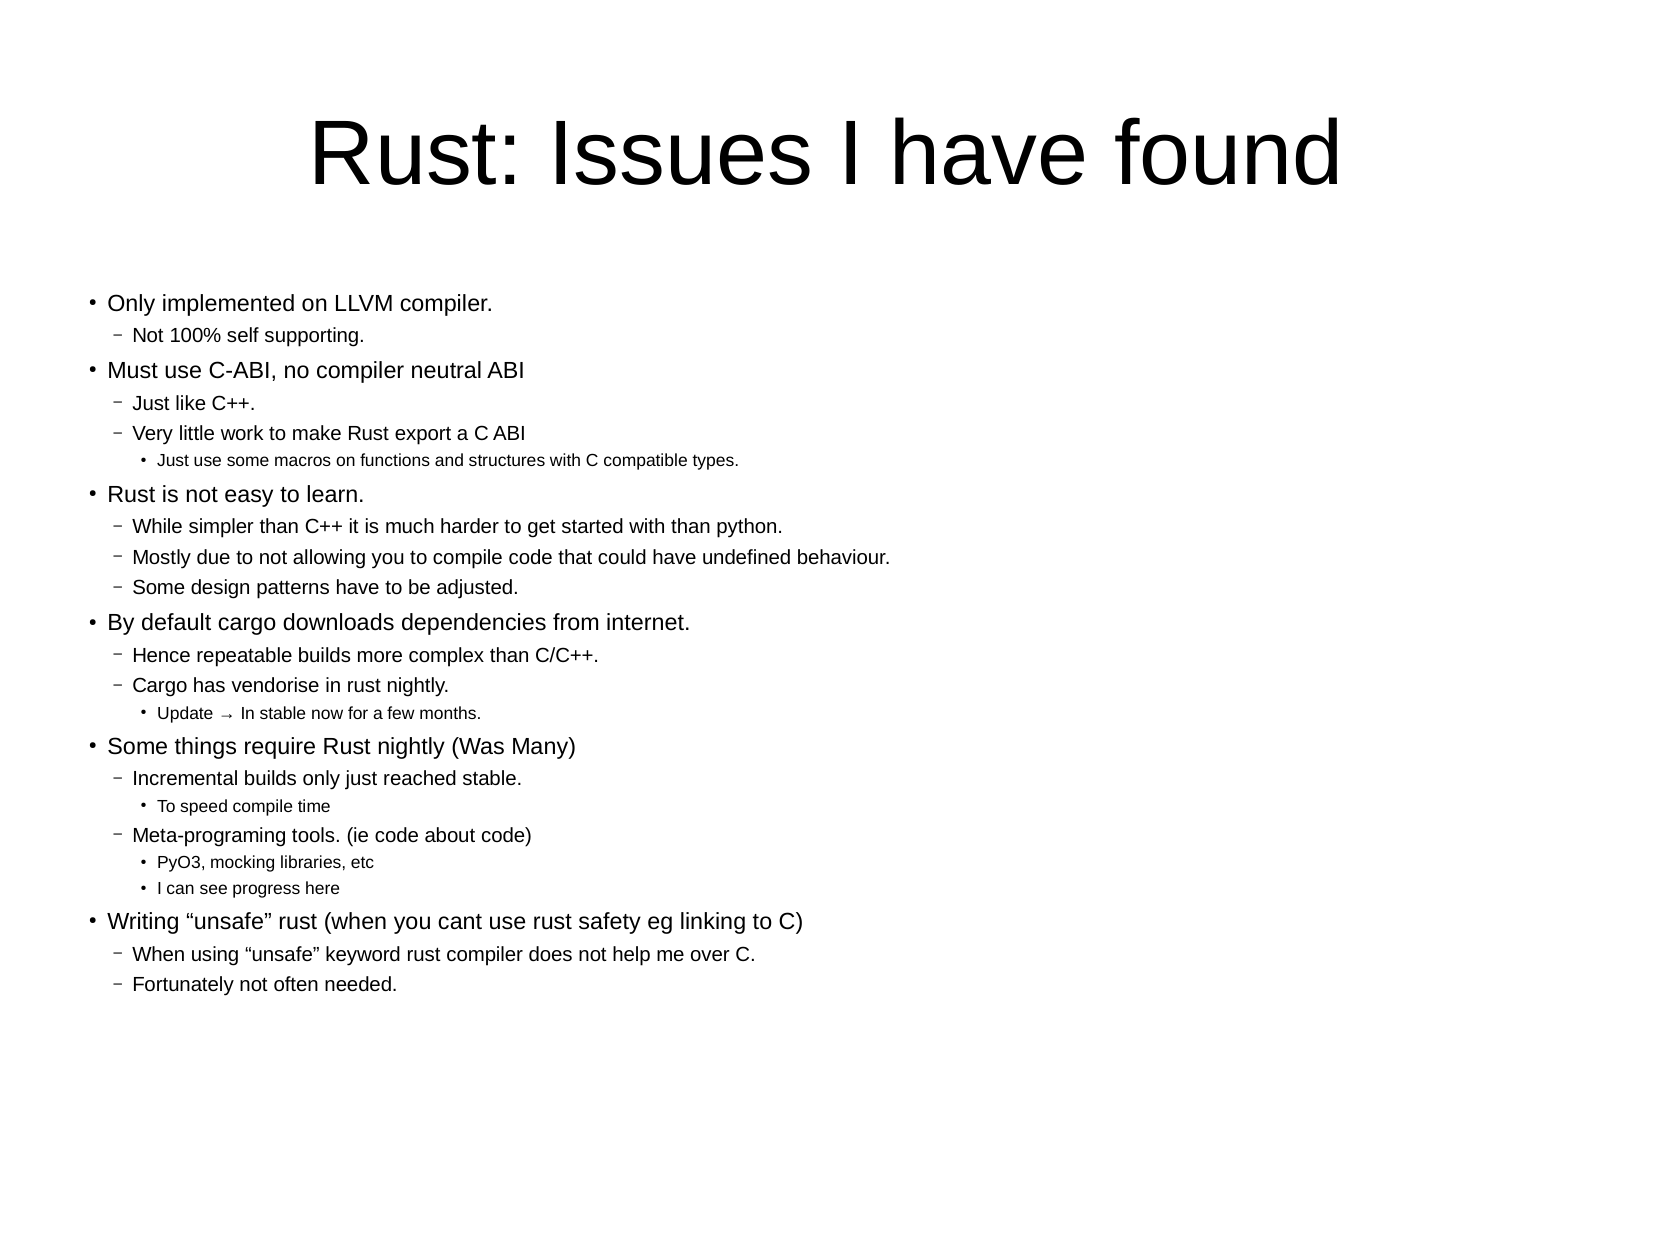

# Rust: Issues I have found
Only implemented on LLVM compiler.
Not 100% self supporting.
Must use C-ABI, no compiler neutral ABI
Just like C++.
Very little work to make Rust export a C ABI
Just use some macros on functions and structures with C compatible types.
Rust is not easy to learn.
While simpler than C++ it is much harder to get started with than python.
Mostly due to not allowing you to compile code that could have undefined behaviour.
Some design patterns have to be adjusted.
By default cargo downloads dependencies from internet.
Hence repeatable builds more complex than C/C++.
Cargo has vendorise in rust nightly.
Update → In stable now for a few months.
Some things require Rust nightly (Was Many)
Incremental builds only just reached stable.
To speed compile time
Meta-programing tools. (ie code about code)
PyO3, mocking libraries, etc
I can see progress here
Writing “unsafe” rust (when you cant use rust safety eg linking to C)
When using “unsafe” keyword rust compiler does not help me over C.
Fortunately not often needed.